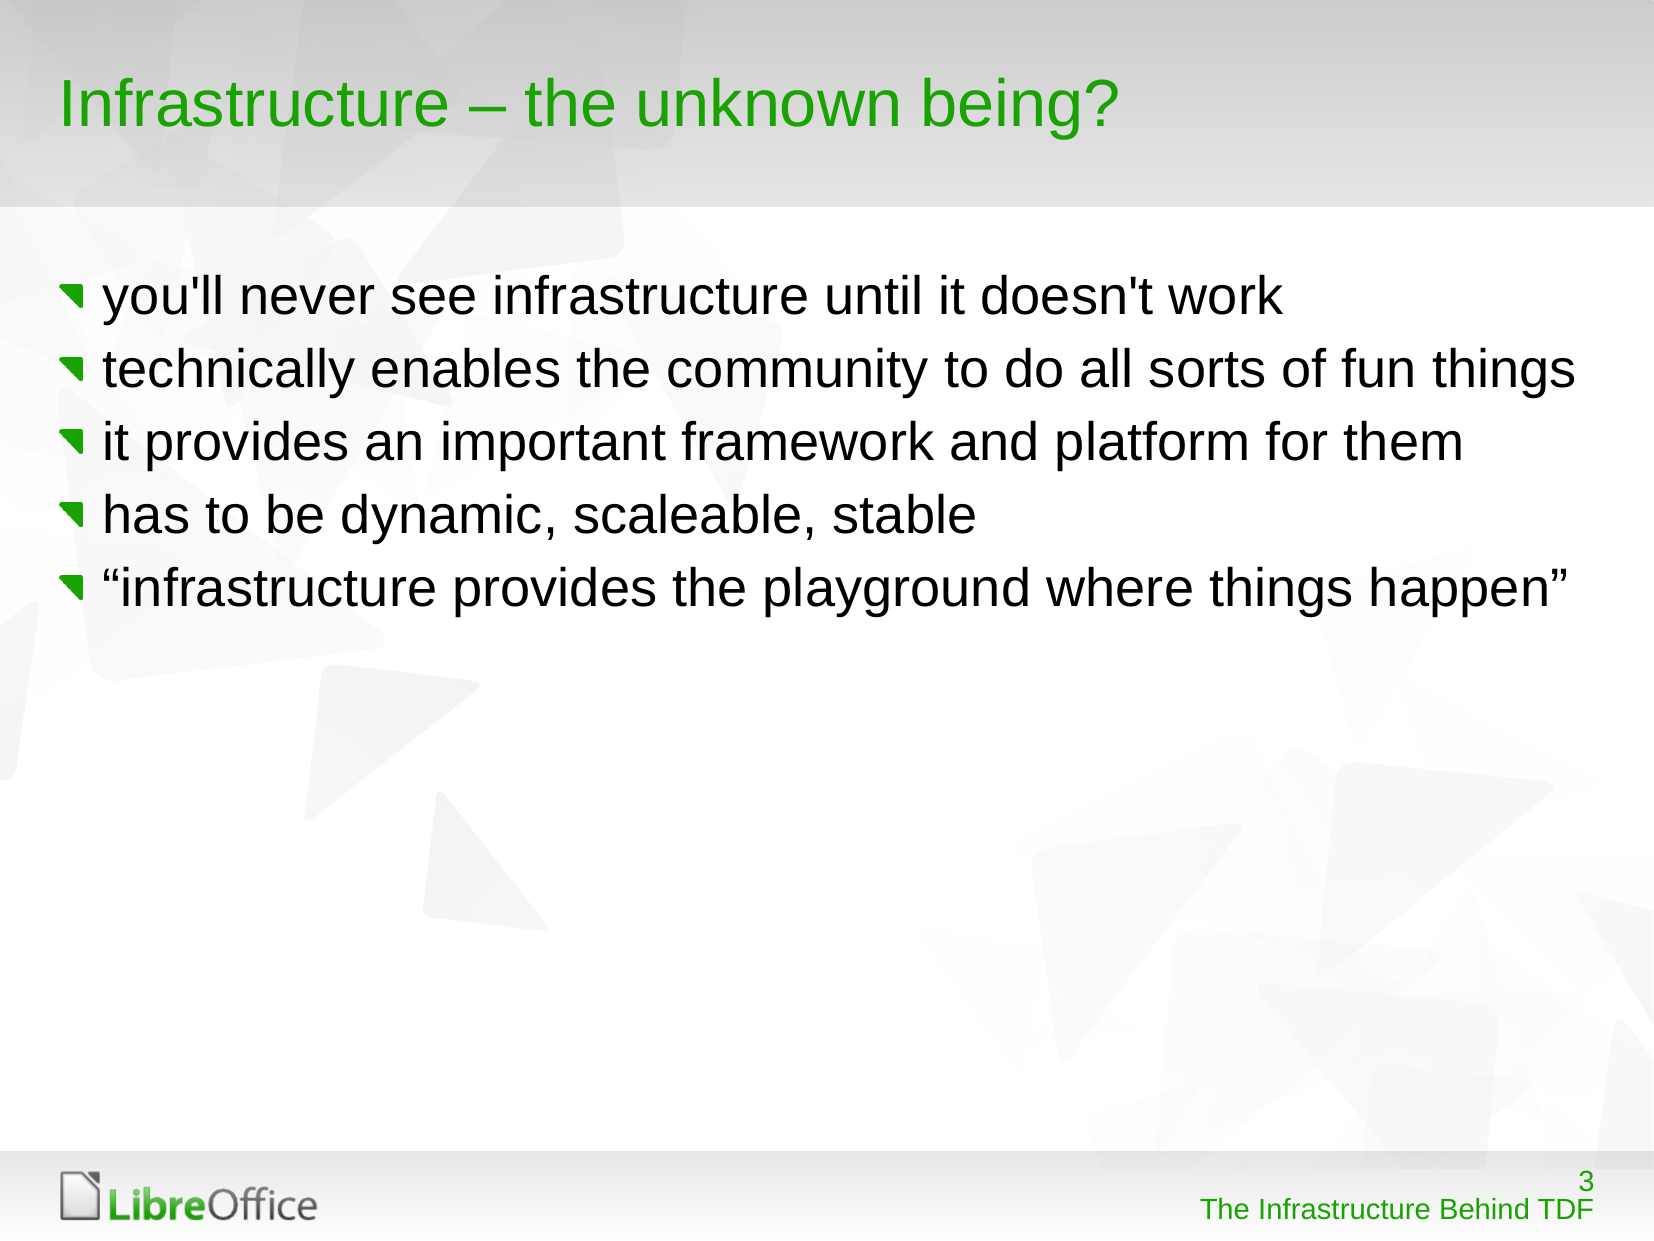

# Infrastructure – the unknown being?
you'll never see infrastructure until it doesn't work
technically enables the community to do all sorts of fun things
it provides an important framework and platform for them
has to be dynamic, scaleable, stable
“infrastructure provides the playground where things happen”
3
The Infrastructure Behind TDF